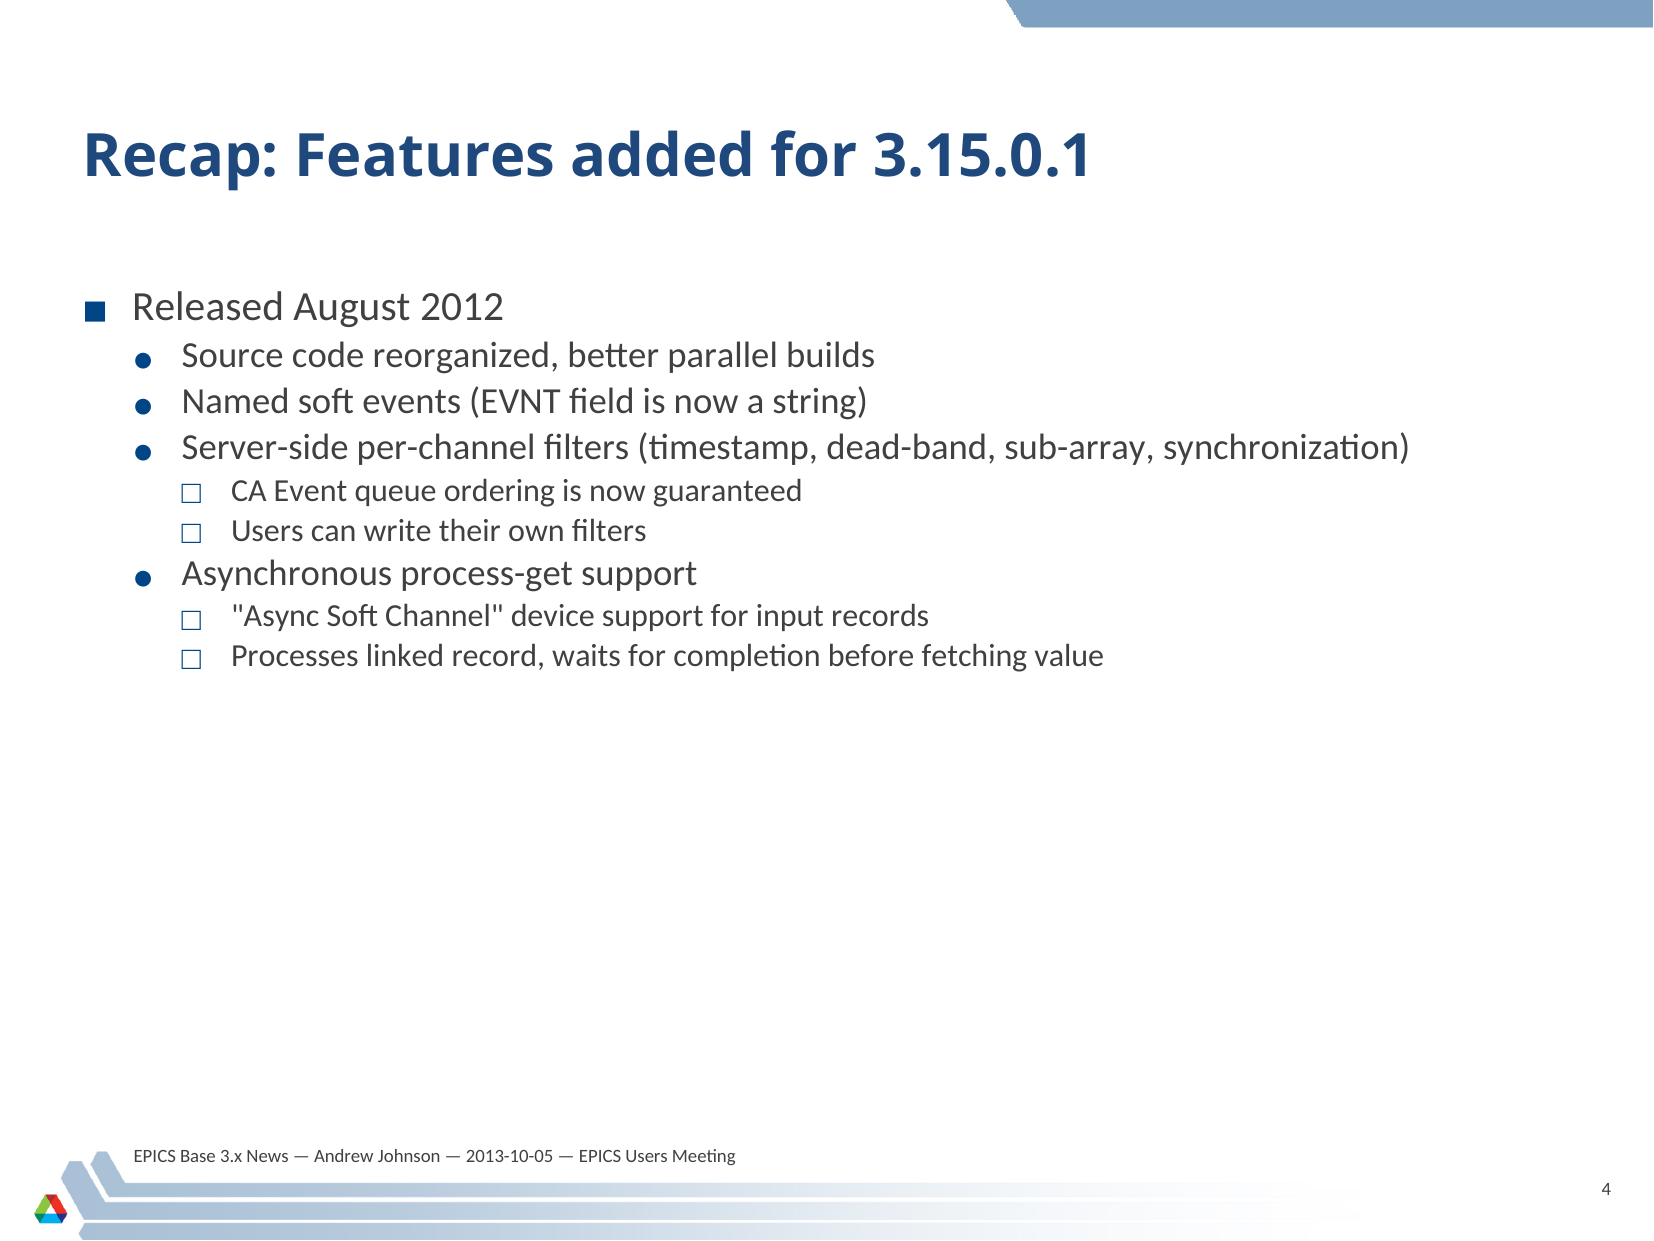

# Recap: Features added for 3.15.0.1
Released August 2012
Source code reorganized, better parallel builds
Named soft events (EVNT field is now a string)
Server-side per-channel filters (timestamp, dead-band, sub-array, synchronization)
CA Event queue ordering is now guaranteed
Users can write their own filters
Asynchronous process-get support
"Async Soft Channel" device support for input records
Processes linked record, waits for completion before fetching value
EPICS Base 3.x News — Andrew Johnson — 2013-10-05 — EPICS Users Meeting
4